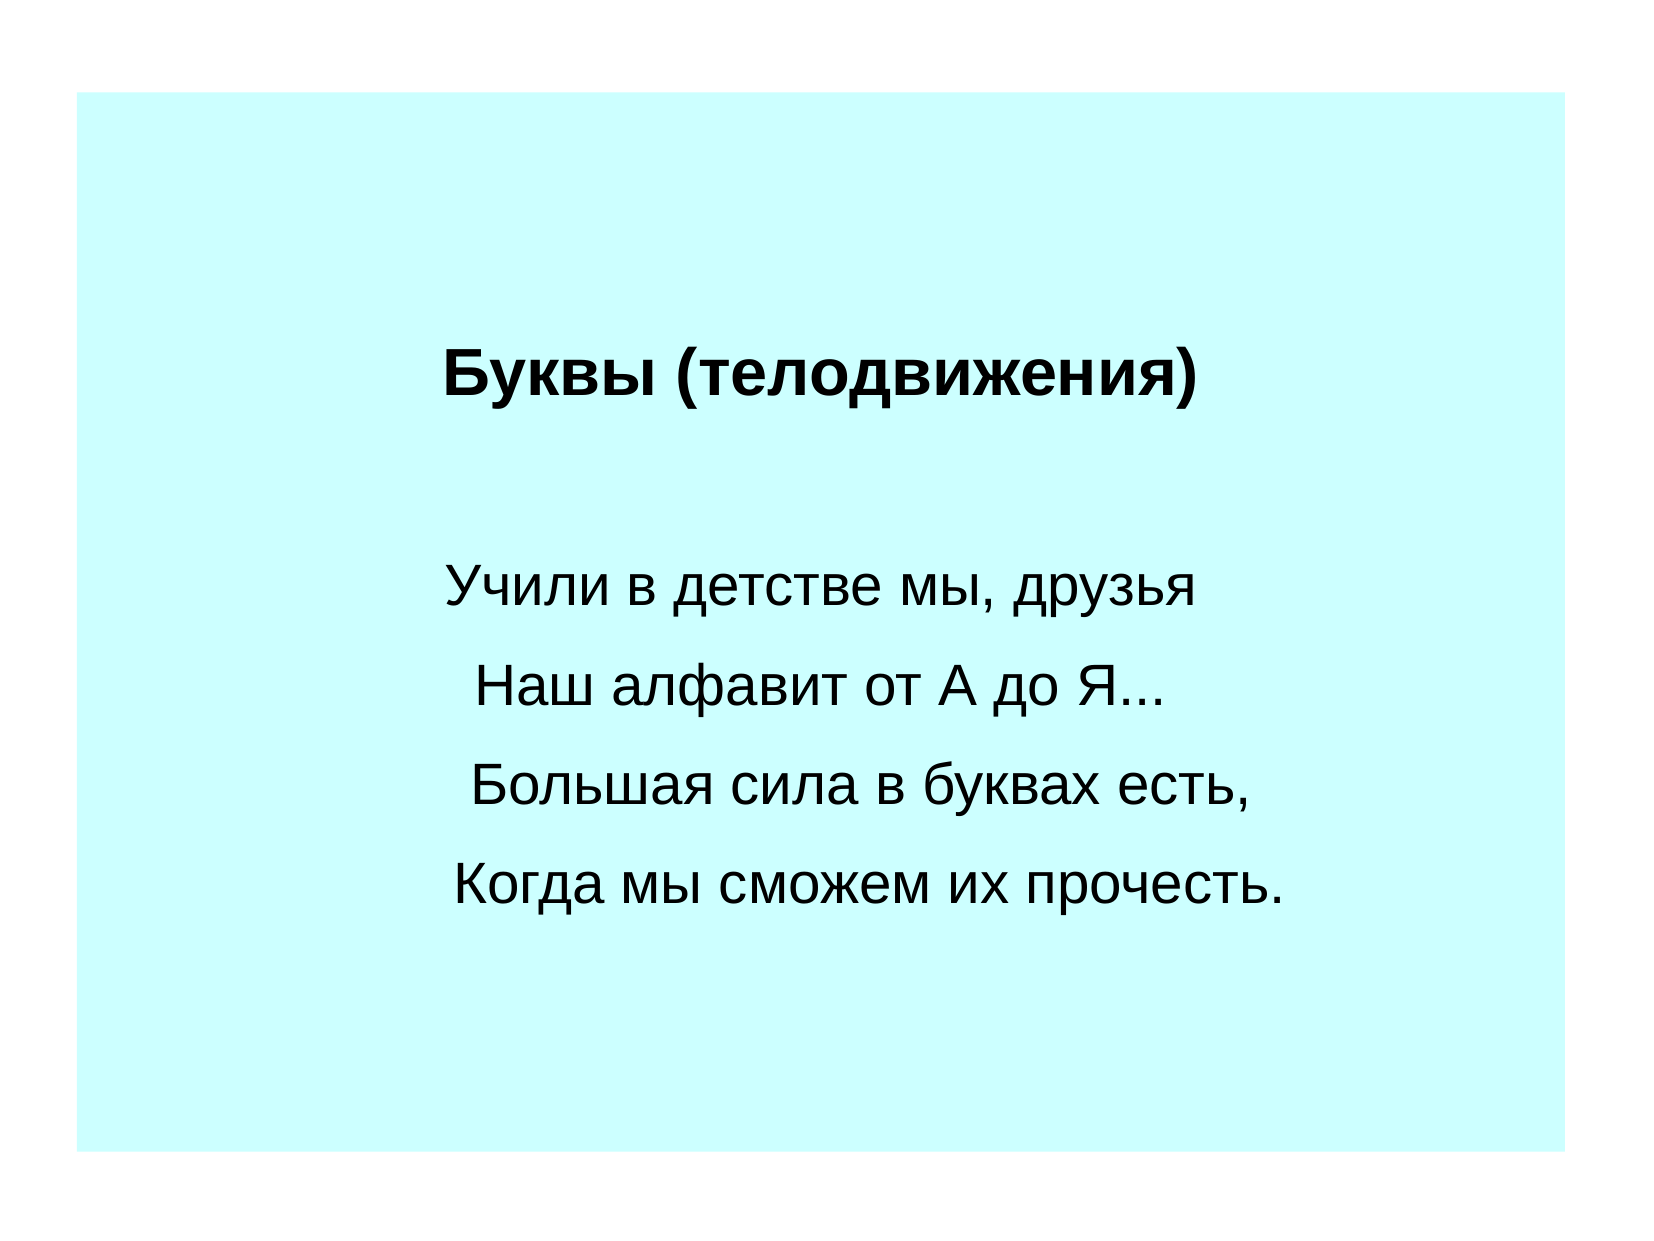

# Буквы (телодвижения)
Учили в детстве мы, друзья
Наш алфавит от А до Я...
 Большая сила в буквах есть,
 Когда мы сможем их прочесть.